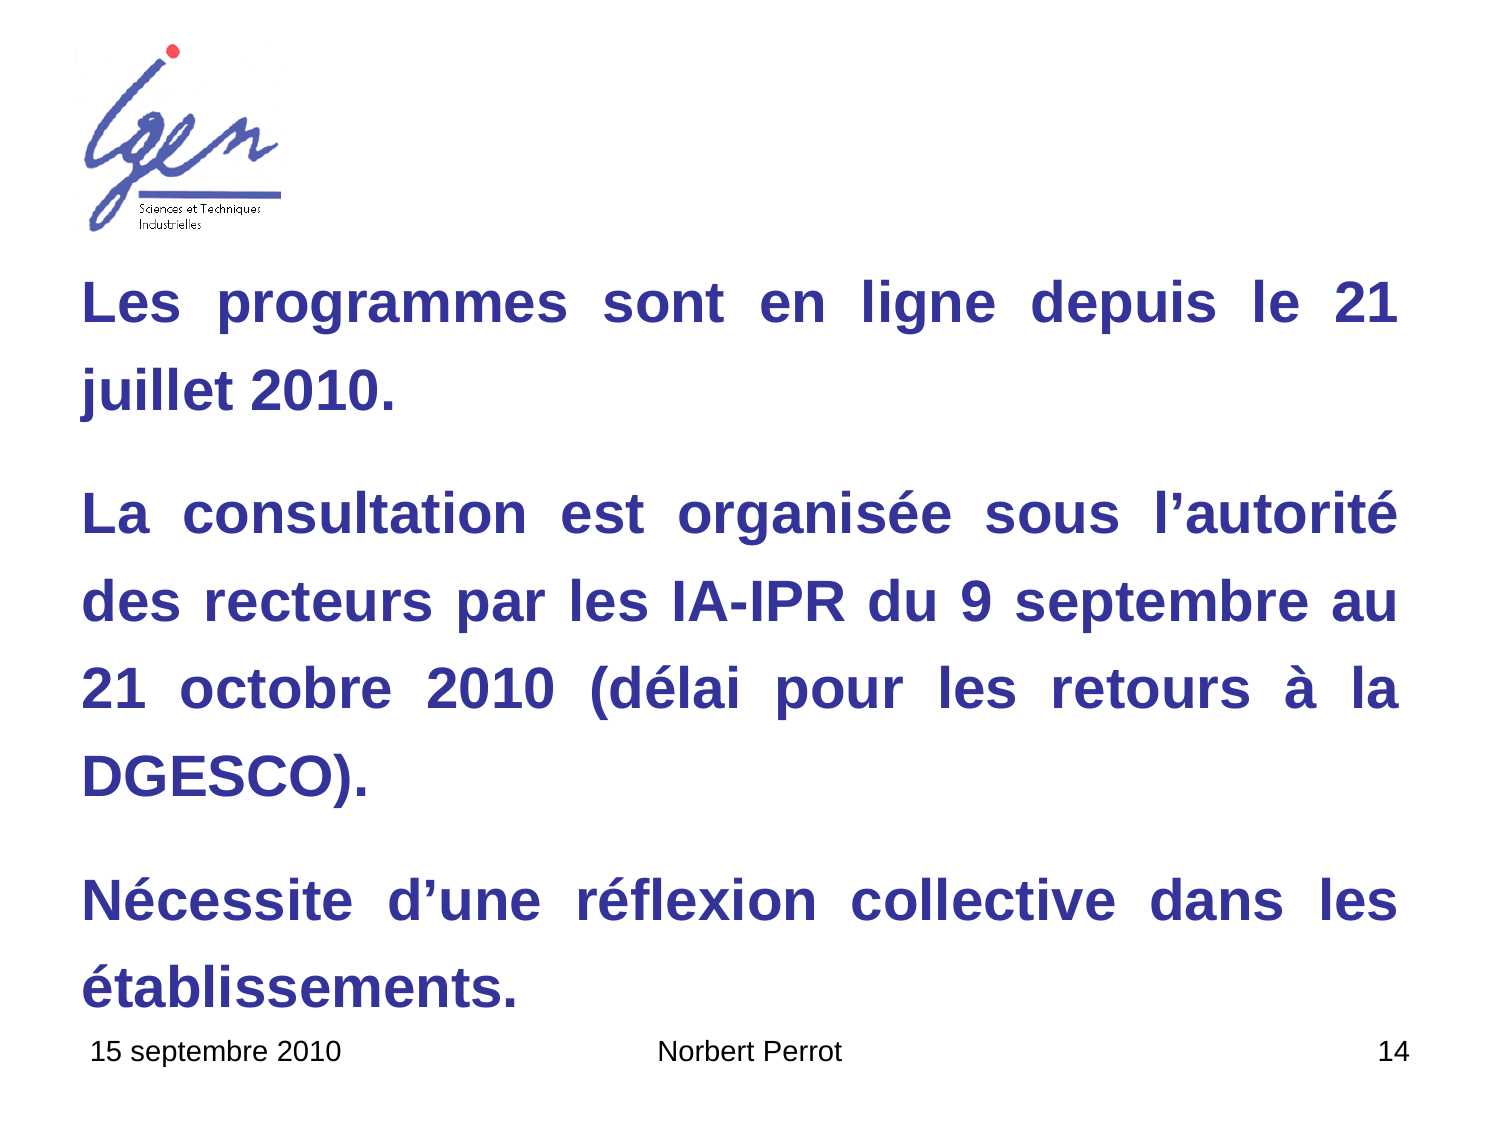

Les programmes sont en ligne depuis le 21 juillet 2010.
La consultation est organisée sous l’autorité des recteurs par les IA-IPR du 9 septembre au 21 octobre 2010 (délai pour les retours à la DGESCO).
Nécessite d’une réflexion collective dans les établissements.
15 septembre 2010
Norbert Perrot